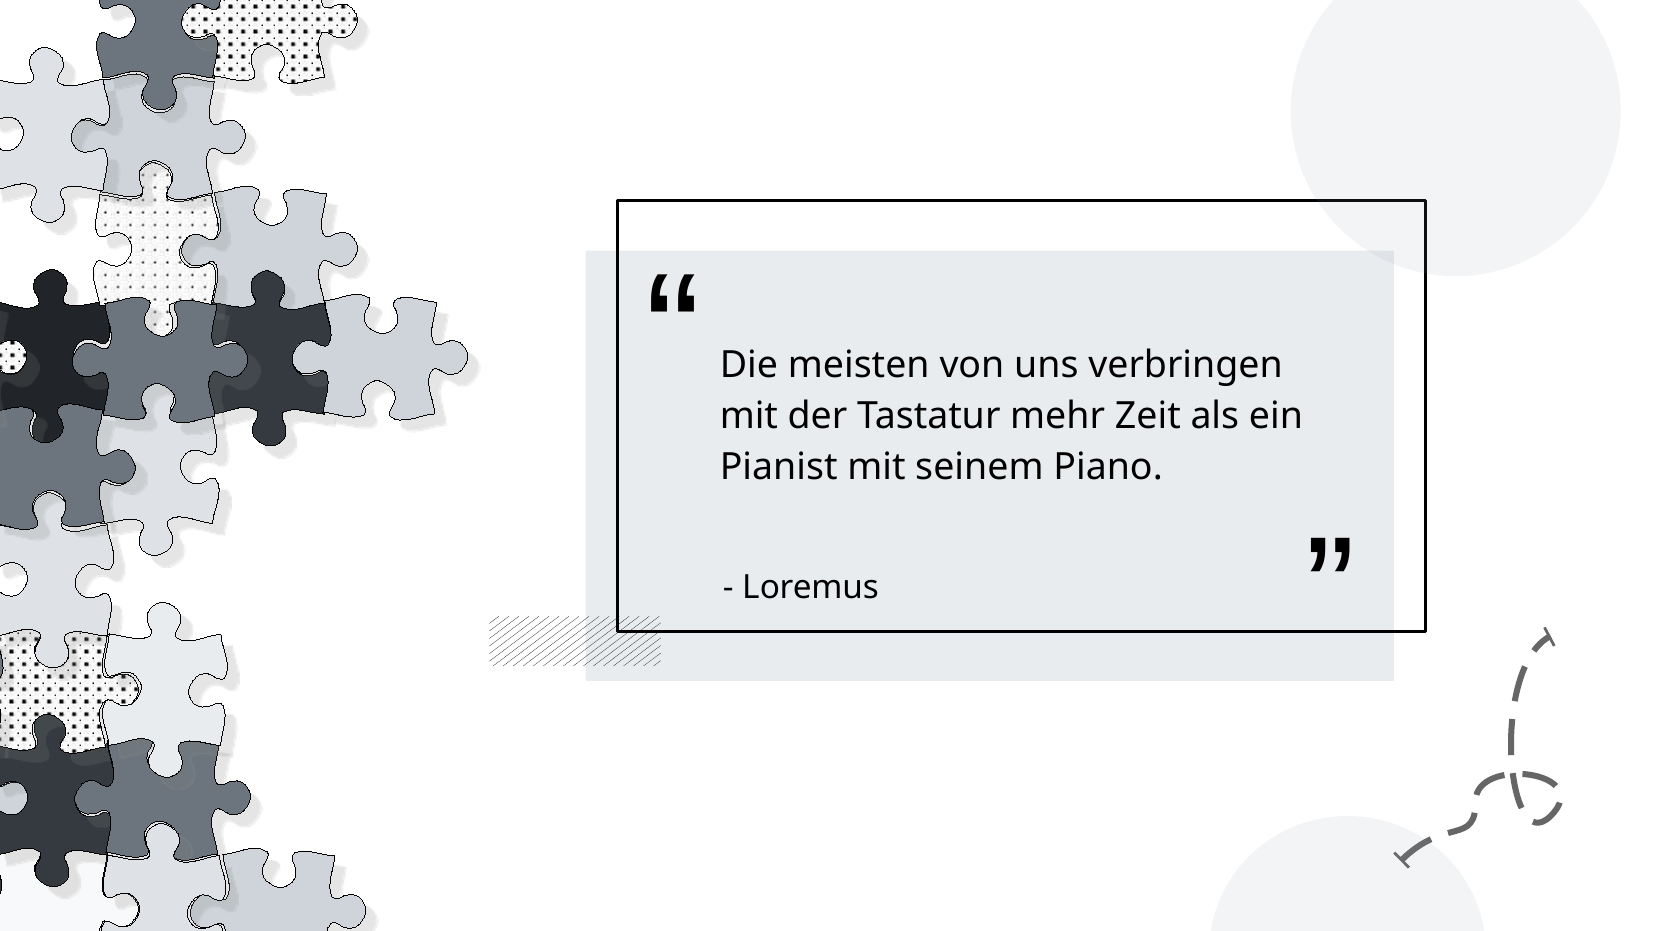

Die meisten von uns verbringen mit der Tastatur mehr Zeit als ein Pianist mit seinem Piano.
- Loremus